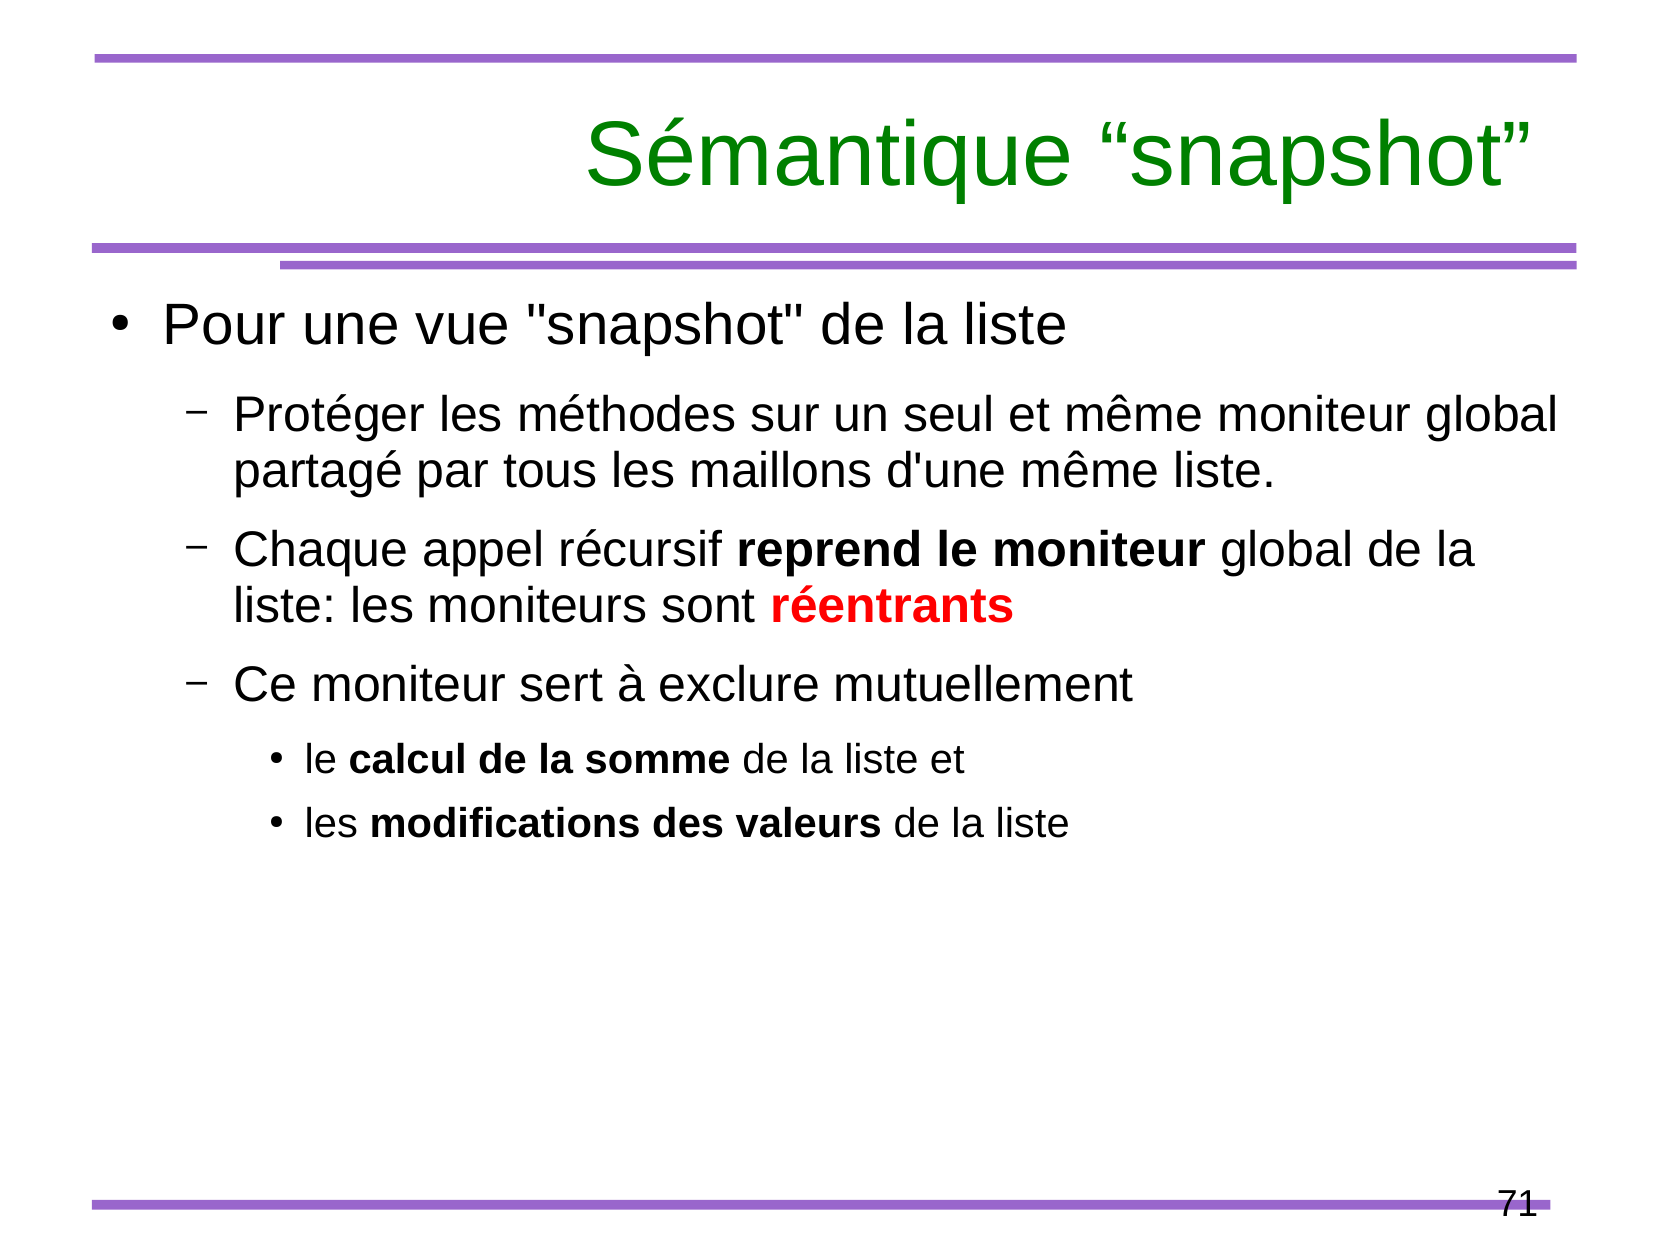

# Sémantique “snapshot”
Pour une vue "snapshot" de la liste
Protéger les méthodes sur un seul et même moniteur global partagé par tous les maillons d'une même liste.
Chaque appel récursif reprend le moniteur global de la liste: les moniteurs sont réentrants
Ce moniteur sert à exclure mutuellement
le calcul de la somme de la liste et
les modifications des valeurs de la liste